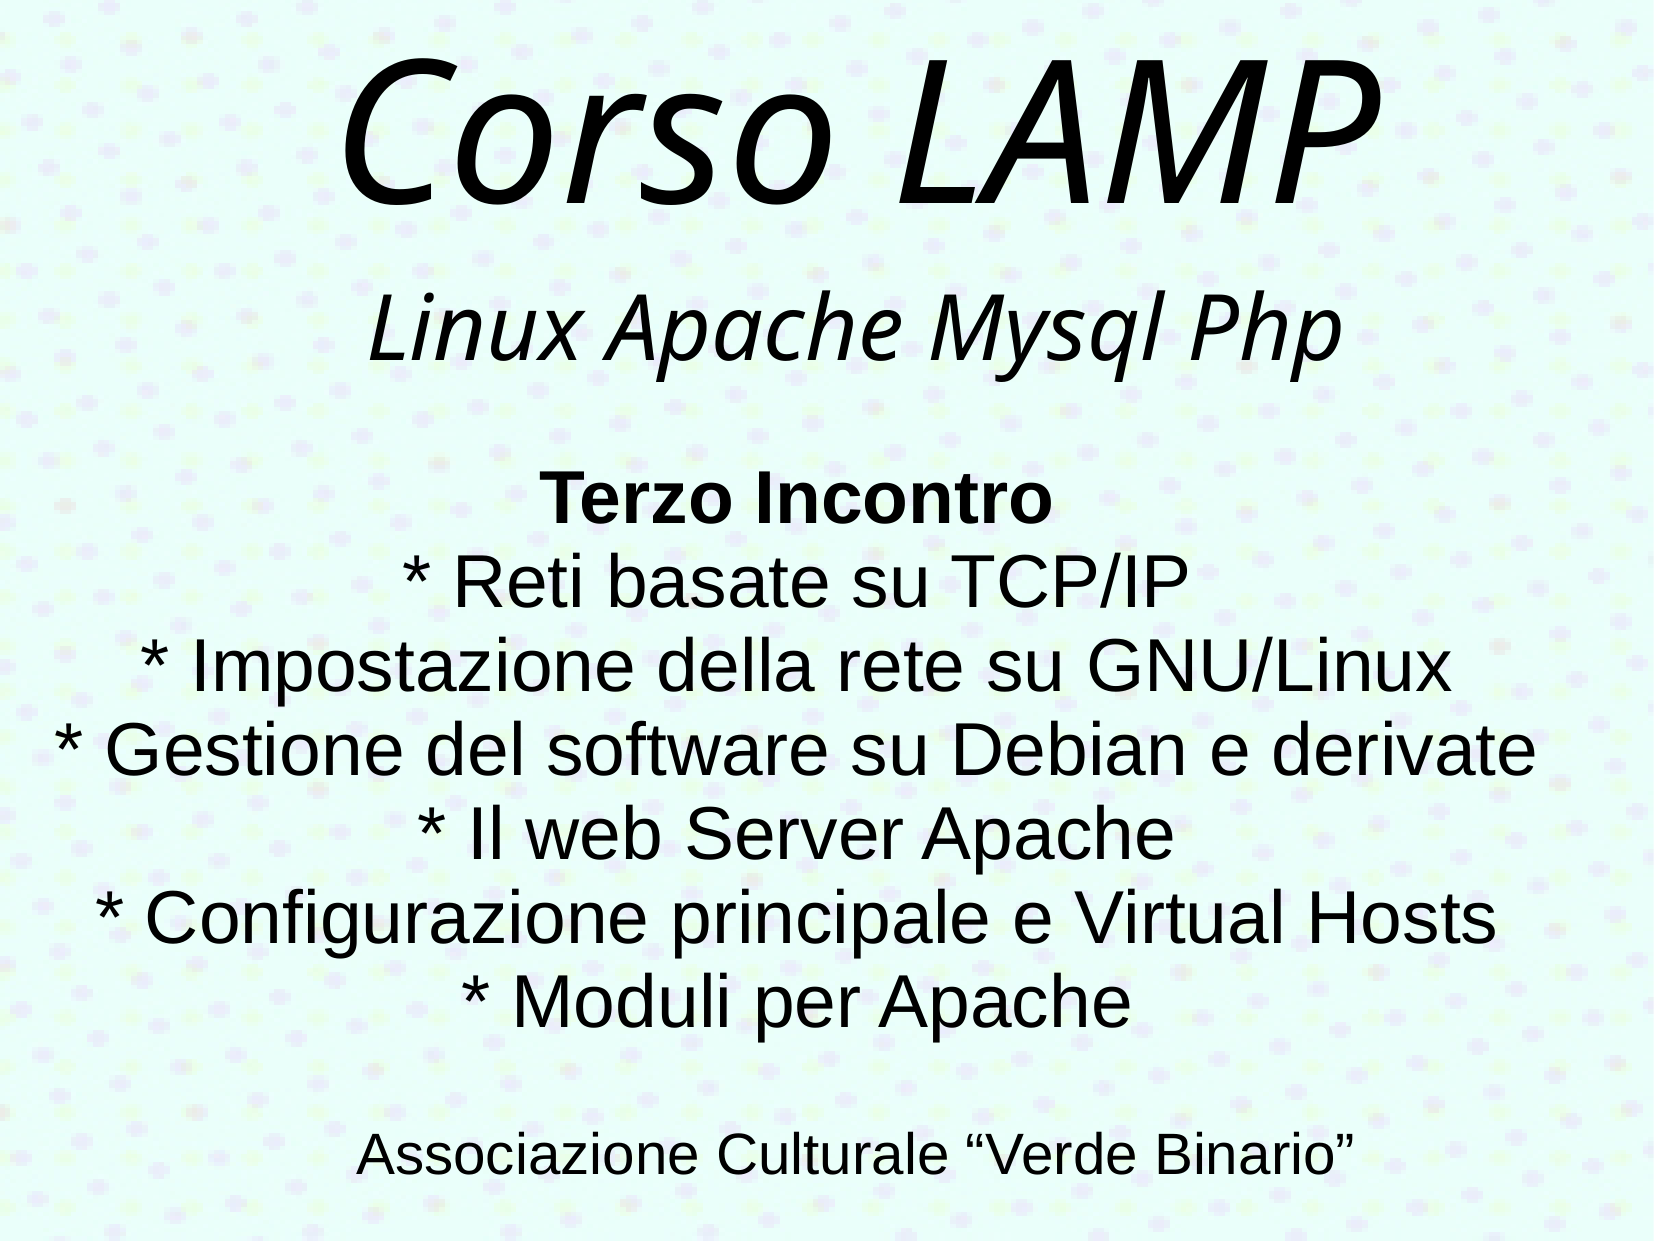

# Corso LAMP Linux Apache Mysql Php
Terzo Incontro
* Reti basate su TCP/IP
* Impostazione della rete su GNU/Linux
* Gestione del software su Debian e derivate
* Il web Server Apache
* Configurazione principale e Virtual Hosts
* Moduli per Apache
Associazione Culturale “Verde Binario”